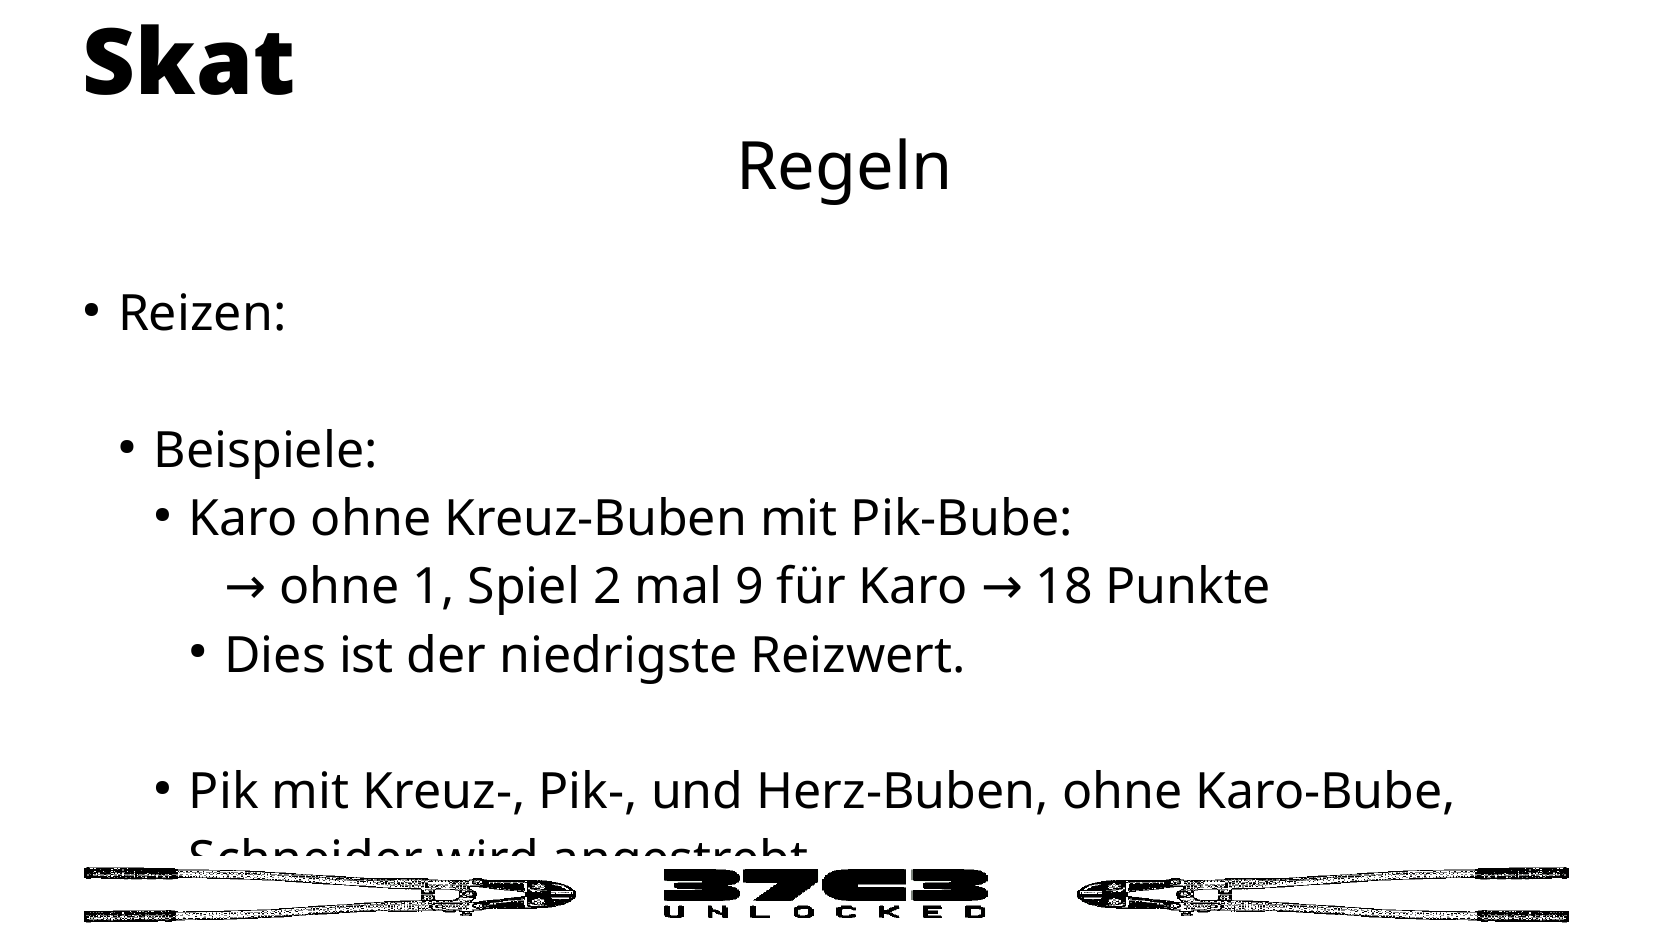

# Skat
Regeln
Reizen:
Beispiele:
Karo ohne Kreuz-Buben mit Pik-Bube:
→ ohne 1, Spiel 2 mal 9 für Karo → 18 Punkte
Dies ist der niedrigste Reizwert.
Pik mit Kreuz-, Pik-, und Herz-Buben, ohne Karo-Bube, Schneider wird angestrebt
→ mit 3, Spiel 4, Schneider 5 mal 11 für Pik → 55 Punkte